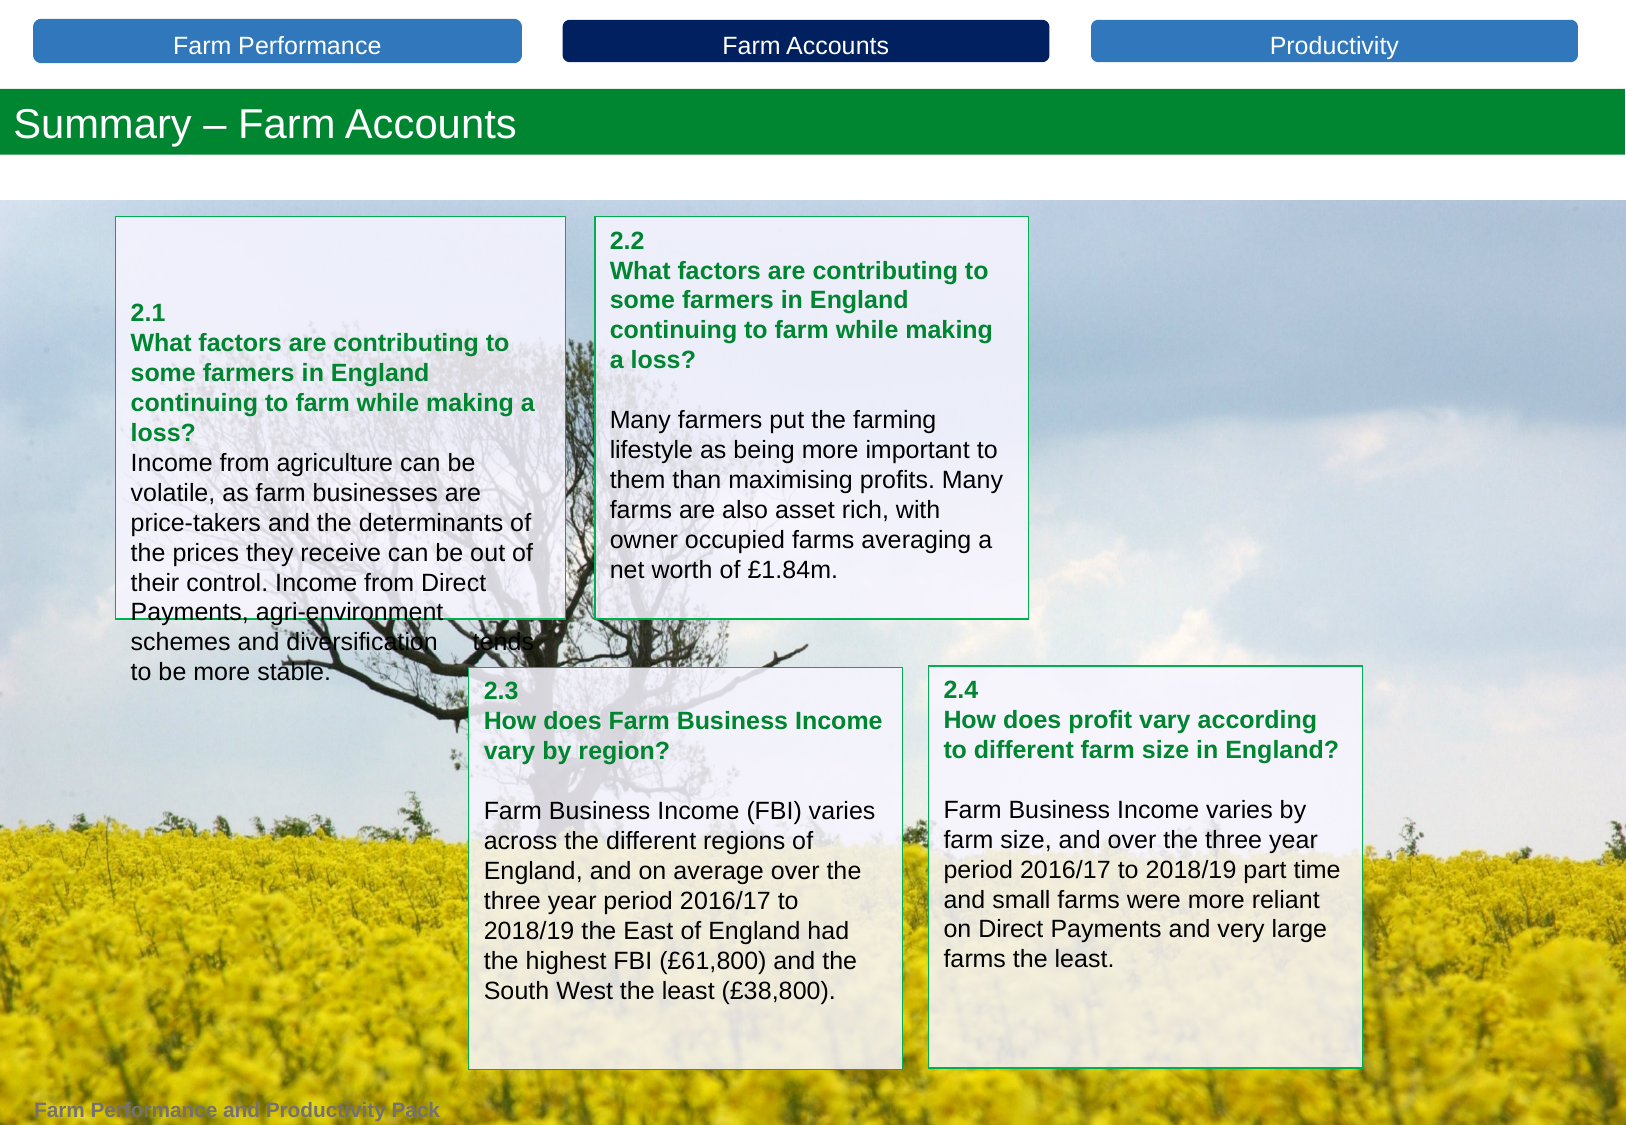

Farm Performance
Farm Accounts
Productivity
Summary – Farm Accounts
# Summary – Farm accounts
2.1
What factors are contributing to some farmers in England continuing to farm while making a loss?
Income from agriculture can be volatile, as farm businesses are price-takers and the determinants of the prices they receive can be out of their control. Income from Direct Payments, agri-environment schemes and diversification tends to be more stable.
2.2
What factors are contributing to
some farmers in England continuing to farm while making a loss?
Many farmers put the farming lifestyle as being more important to them than maximising profits. Many farms are also asset rich, with owner occupied farms averaging a net worth of £1.84m.
2.4
How does profit vary according to different farm size in England?
Farm Business Income varies by farm size, and over the three year period 2016/17 to 2018/19 part time and small farms were more reliant on Direct Payments and very large farms the least.
2.3
How does Farm Business Income vary by region?
Farm Business Income (FBI) varies across the different regions of England, and on average over the three year period 2016/17 to 2018/19 the East of England had the highest FBI (£61,800) and the South West the least (£38,800).
Farm Performance and Productivity Pack